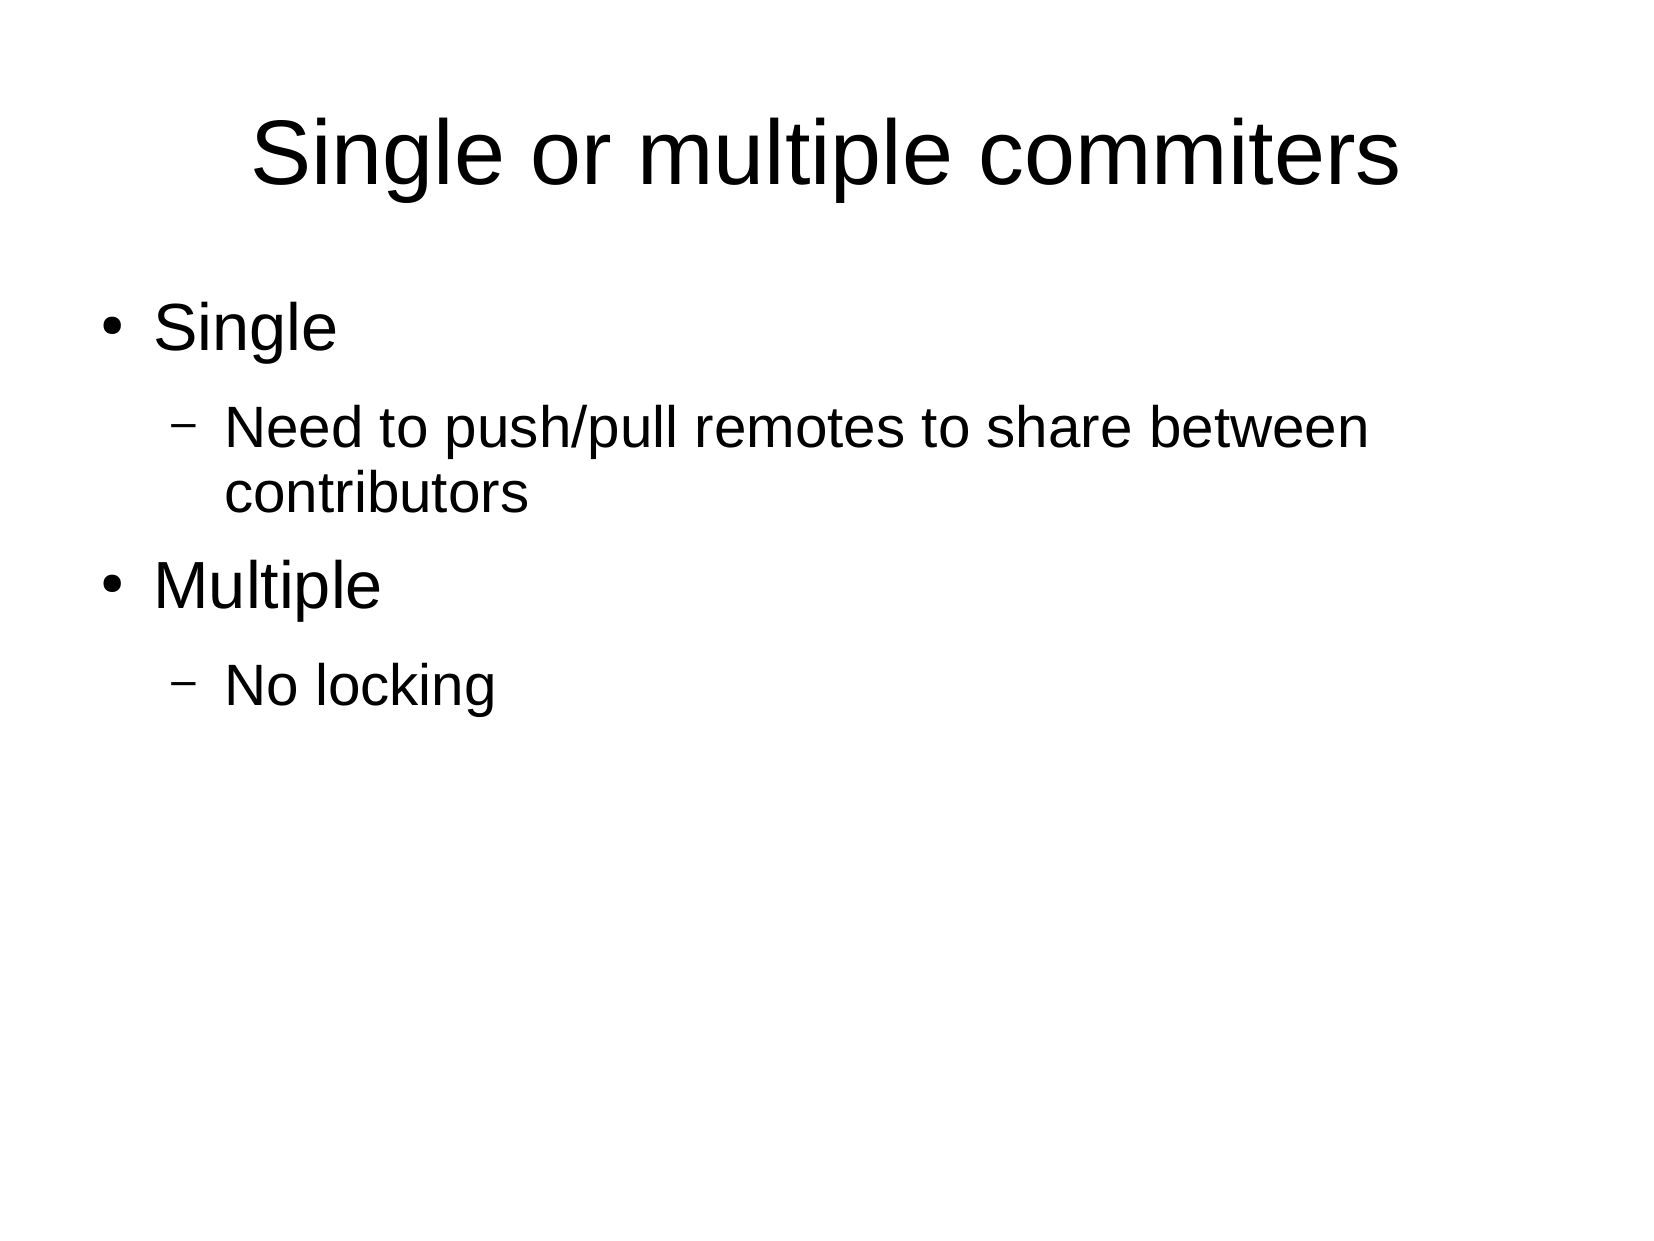

# Single or multiple commiters
Single
Need to push/pull remotes to share between contributors
Multiple
No locking